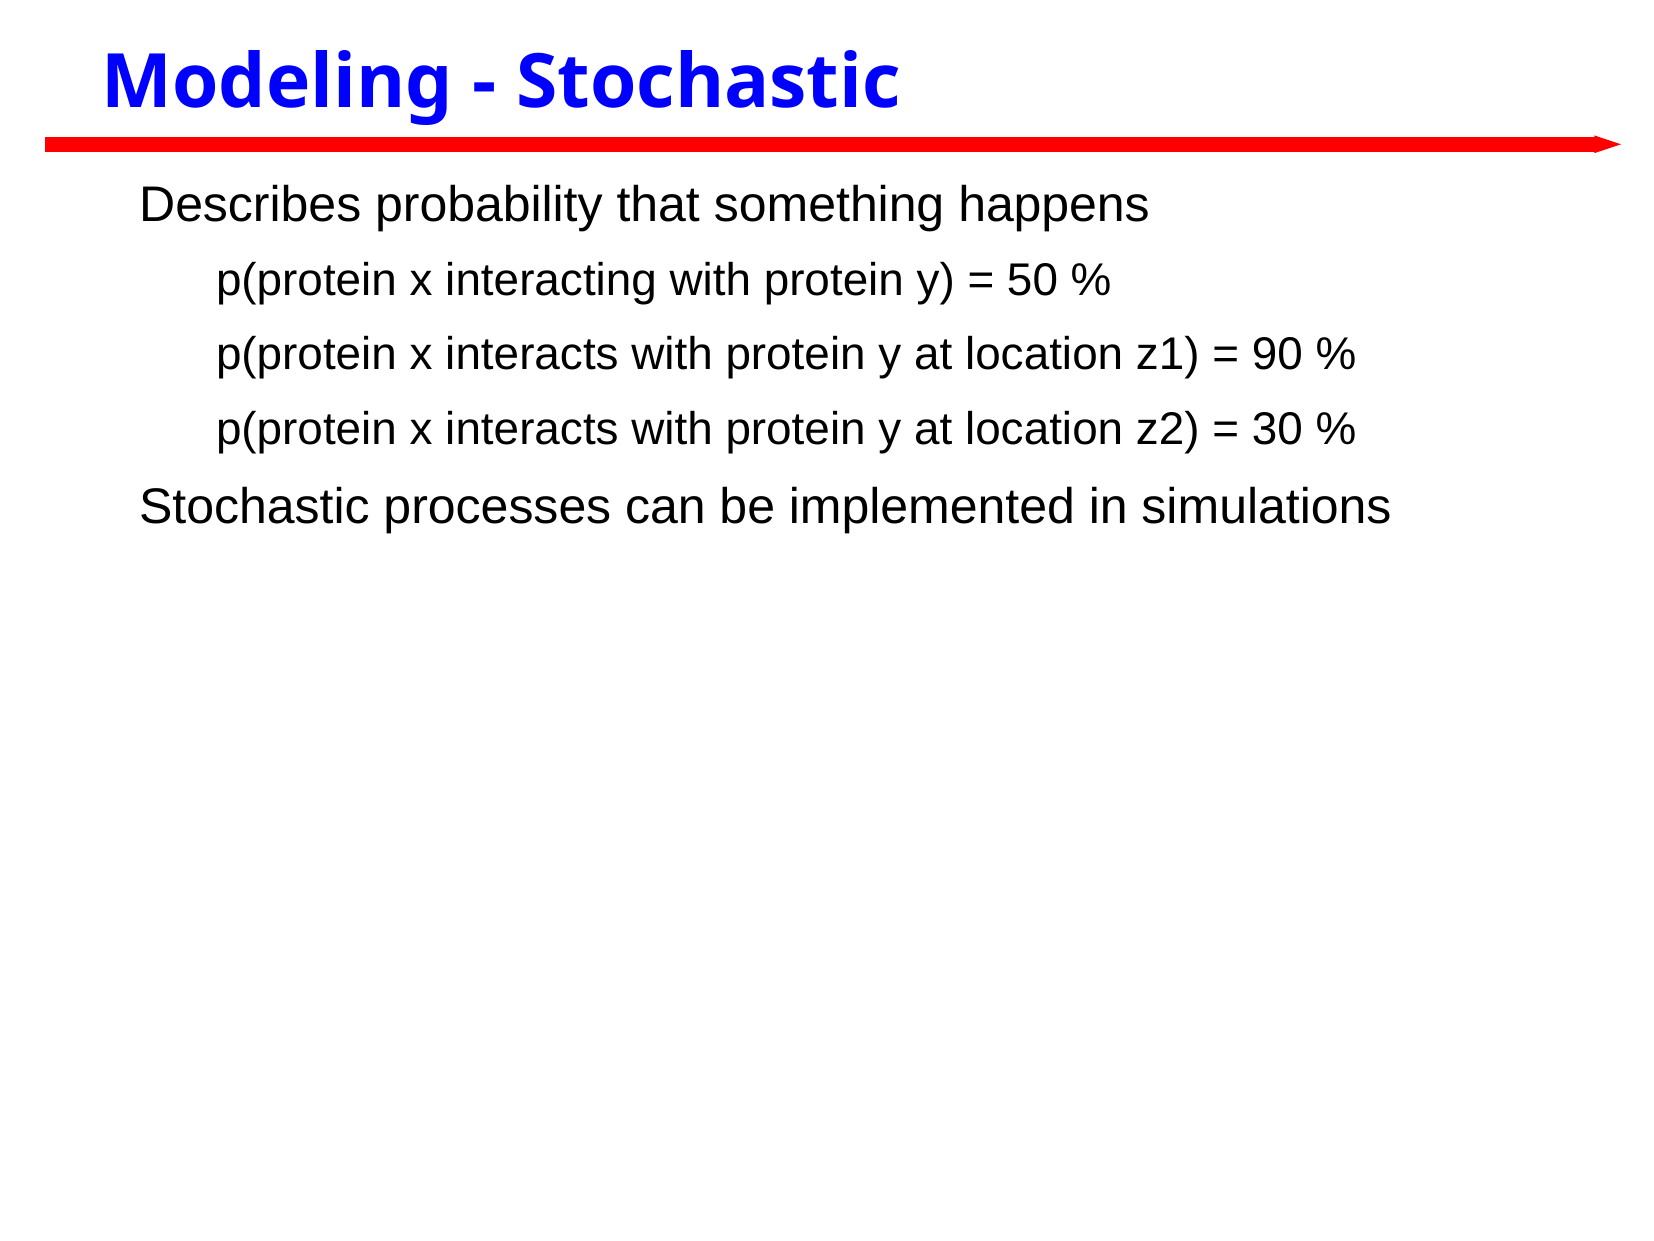

# Modeling - Stochastic
Describes probability that something happens
p(protein x interacting with protein y) = 50 %
p(protein x interacts with protein y at location z1) = 90 %
p(protein x interacts with protein y at location z2) = 30 %
Stochastic processes can be implemented in simulations